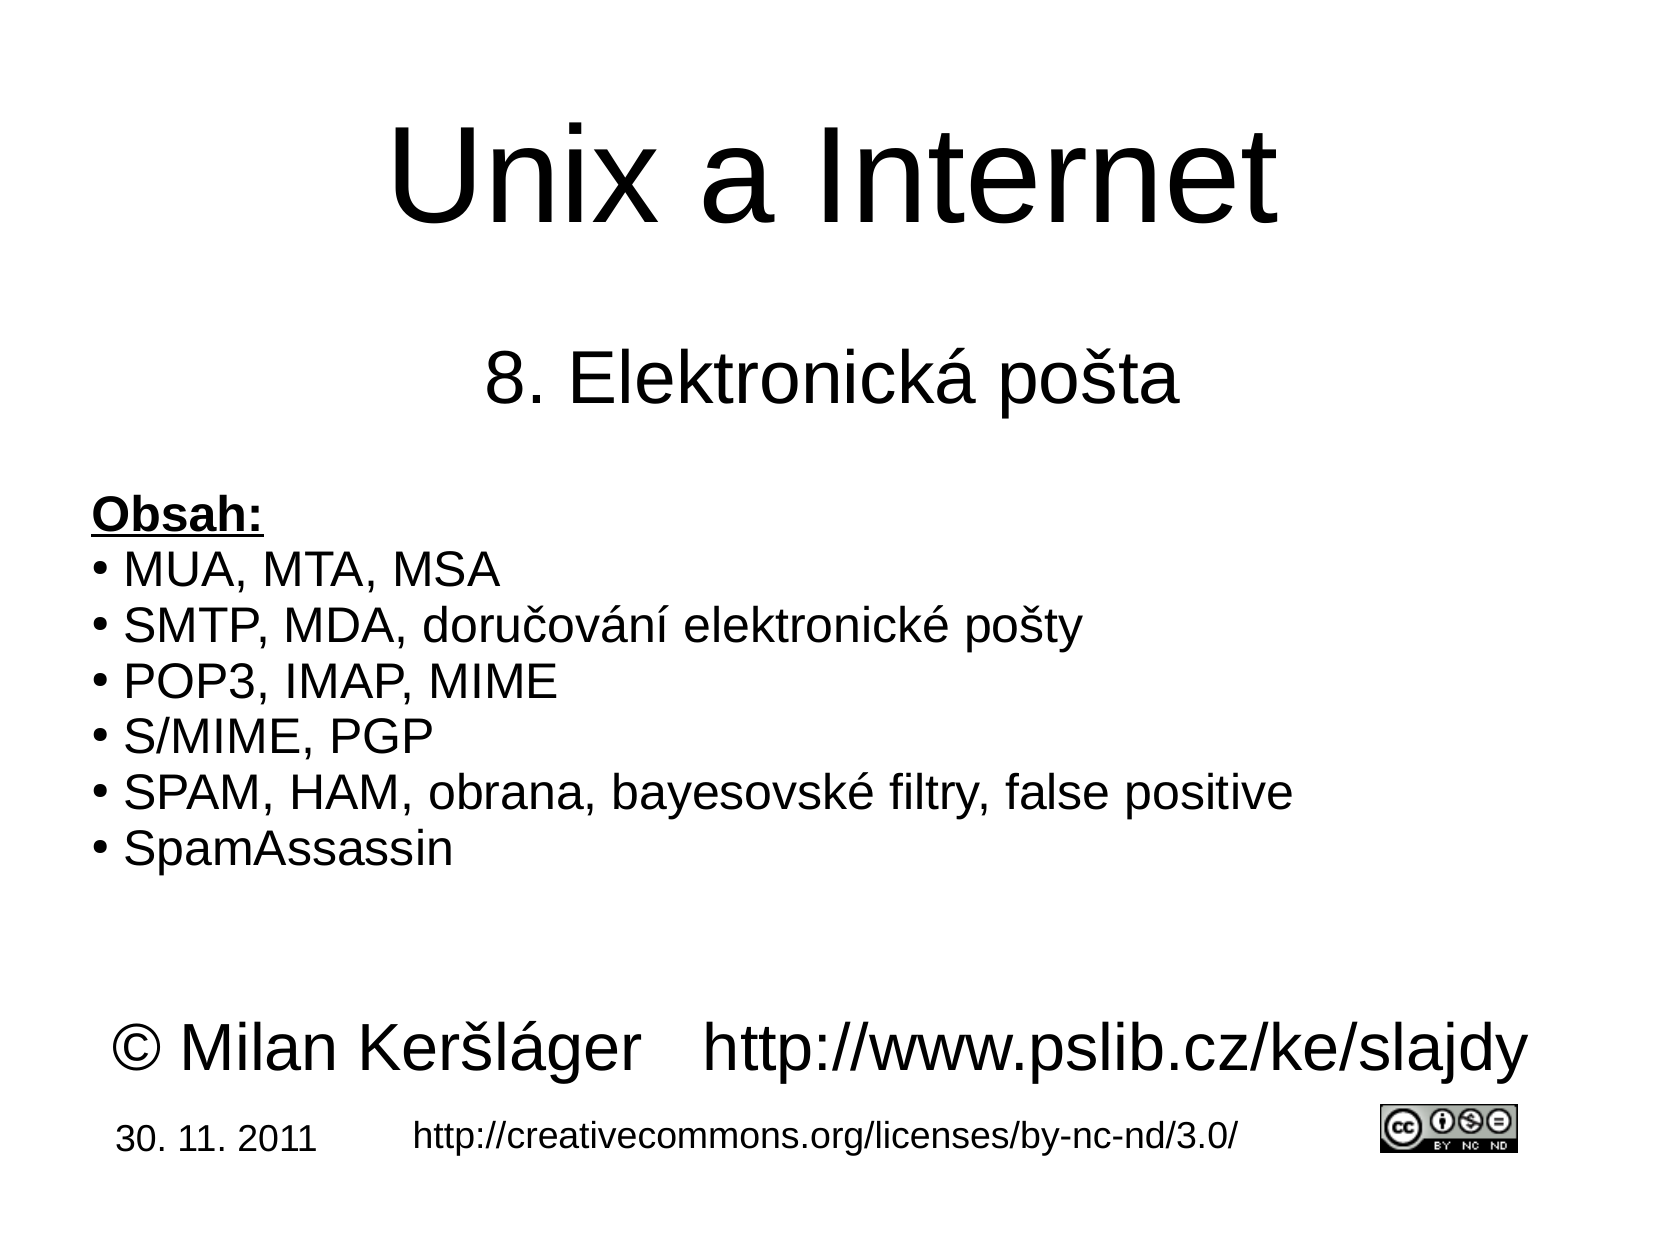

# Unix a Internet 8. Elektronická pošta
Obsah:
 MUA, MTA, MSA
 SMTP, MDA, doručování elektronické pošty
 POP3, IMAP, MIME
 S/MIME, PGP
 SPAM, HAM, obrana, bayesovské filtry, false positive
 SpamAssassin
© Milan Keršláger	http://www.pslib.cz/ke/slajdy
http://creativecommons.org/licenses/by-nc-nd/3.0/
30. 11. 2011